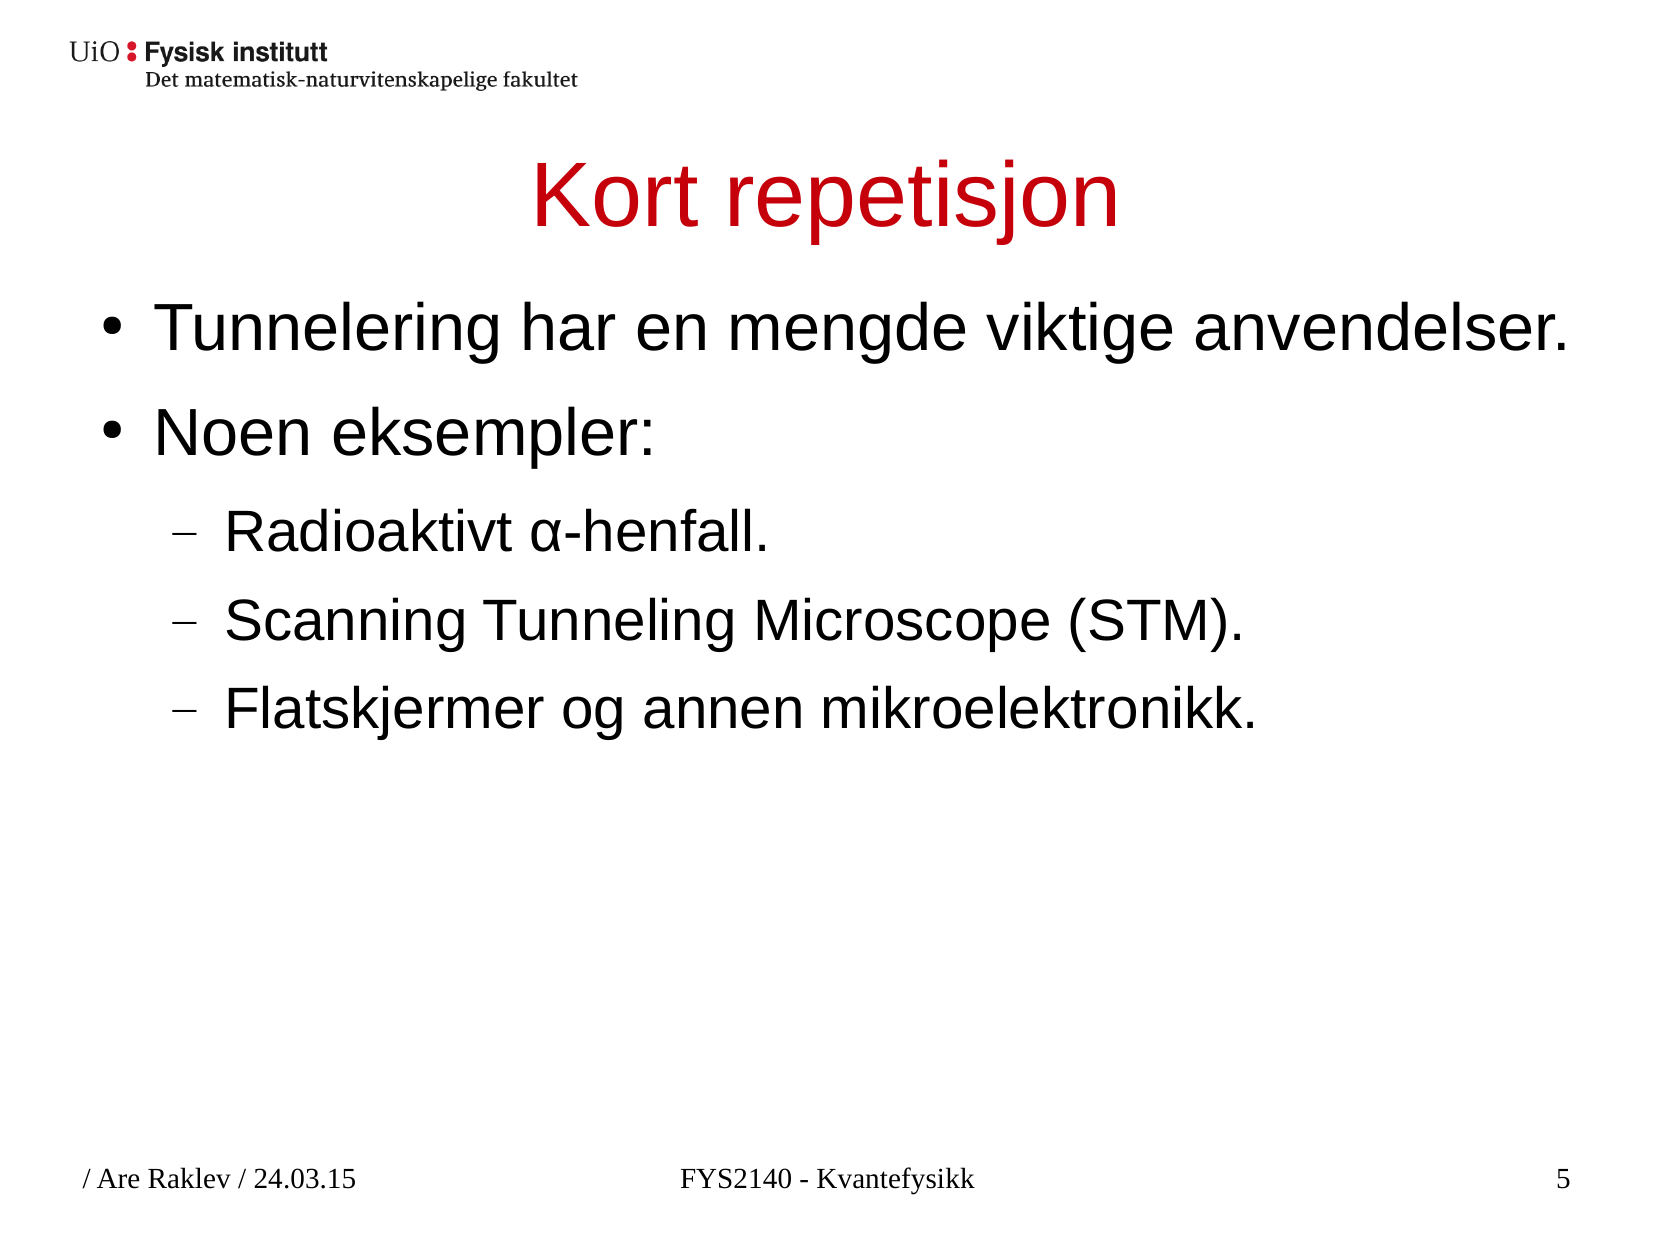

# Kort repetisjon
Tunnelering har en mengde viktige anvendelser.
Noen eksempler:
Radioaktivt α-henfall.
Scanning Tunneling Microscope (STM).
Flatskjermer og annen mikroelektronikk.
/ Are Raklev / 24.03.15
FYS2140 - Kvantefysikk
5